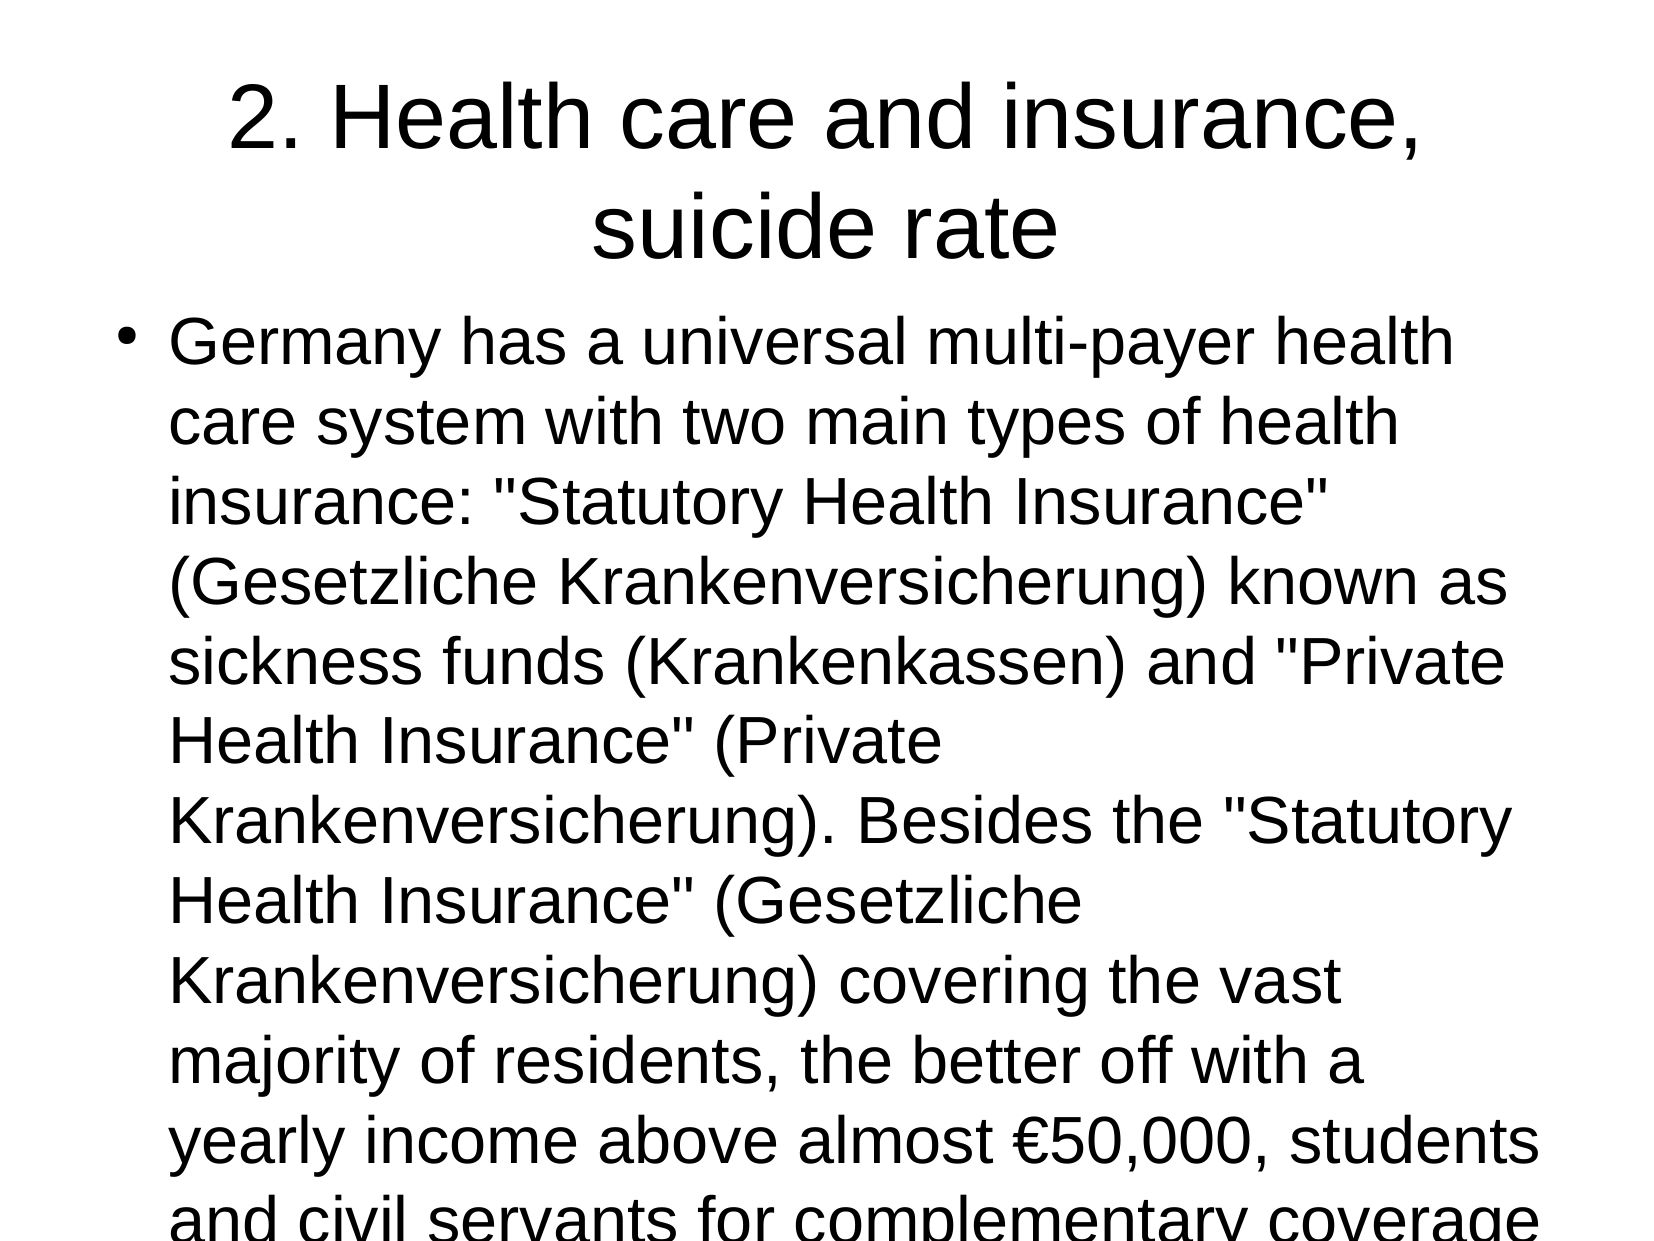

# 2. Health care and insurance, suicide rate
Germany has a universal multi-payer health care system with two main types of health insurance: "Statutory Health Insurance" (Gesetzliche Krankenversicherung) known as sickness funds (Krankenkassen) and "Private Health Insurance" (Private Krankenversicherung). Besides the "Statutory Health Insurance" (Gesetzliche Krankenversicherung) covering the vast majority of residents, the better off with a yearly income above almost €50,000, students and civil servants for complementary coverage can opt for private health insurance (about 11% of the population).
Critics are apprehensive of the development of a divided health care system.
99% of the population are covered by the healthcare system in general.